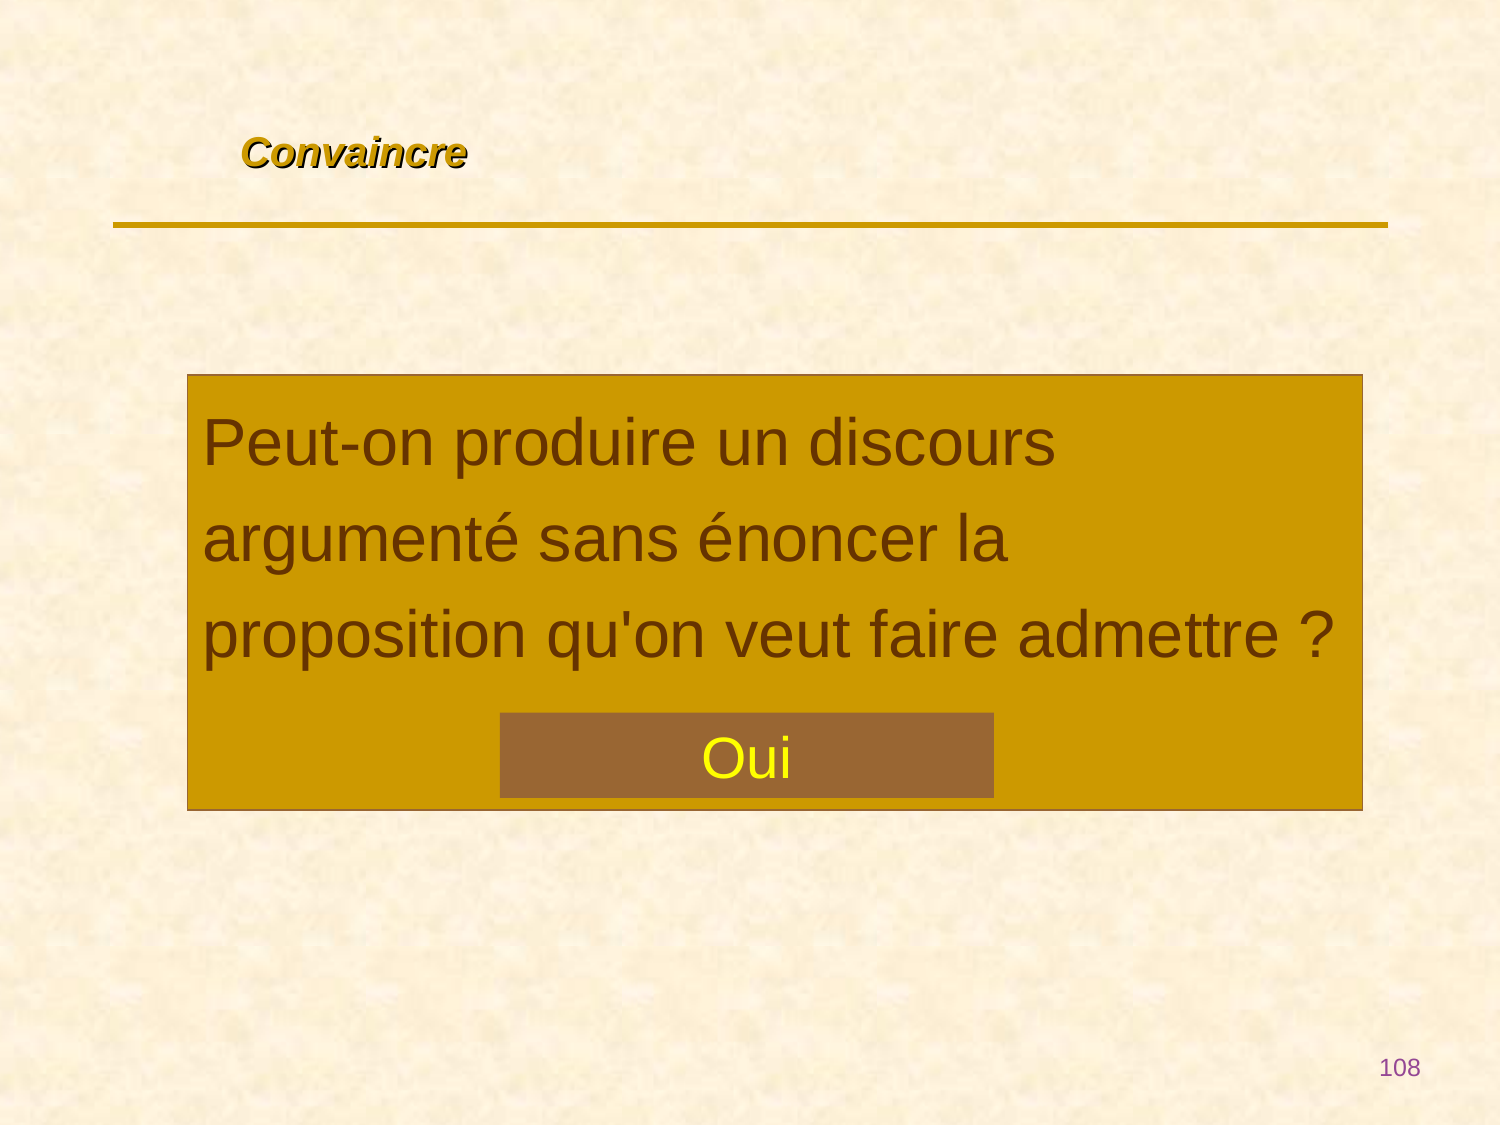

Convaincre
Peut-on produire un discours argumenté sans énoncer la proposition qu'on veut faire admettre ?
Oui / Non ?
Oui
108